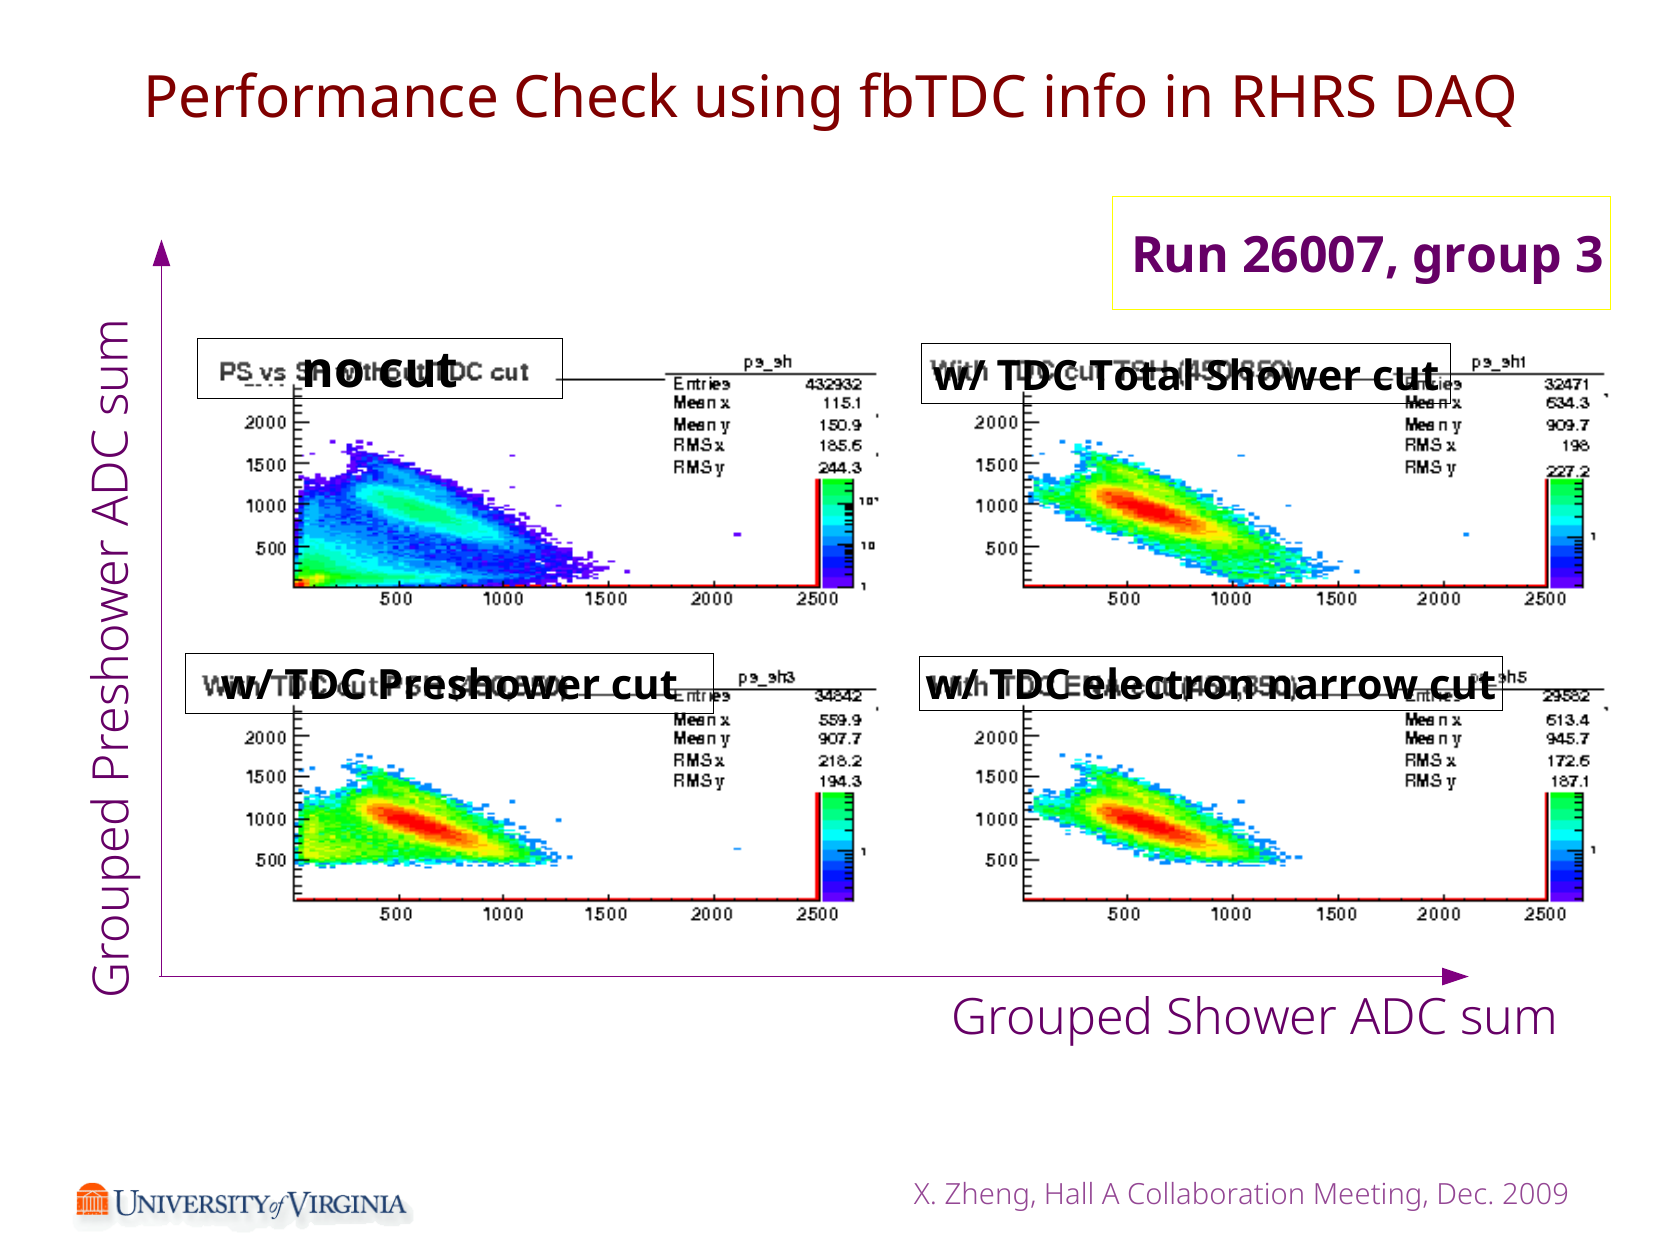

# Performance Check using fbTDC info in RHRS DAQ
 Run 26007, group 3
no cut
w/ TDC Total Shower cut
Grouped Preshower ADC sum
w/ TDC Preshower cut
w/ TDC electron narrow cut
Grouped Shower ADC sum